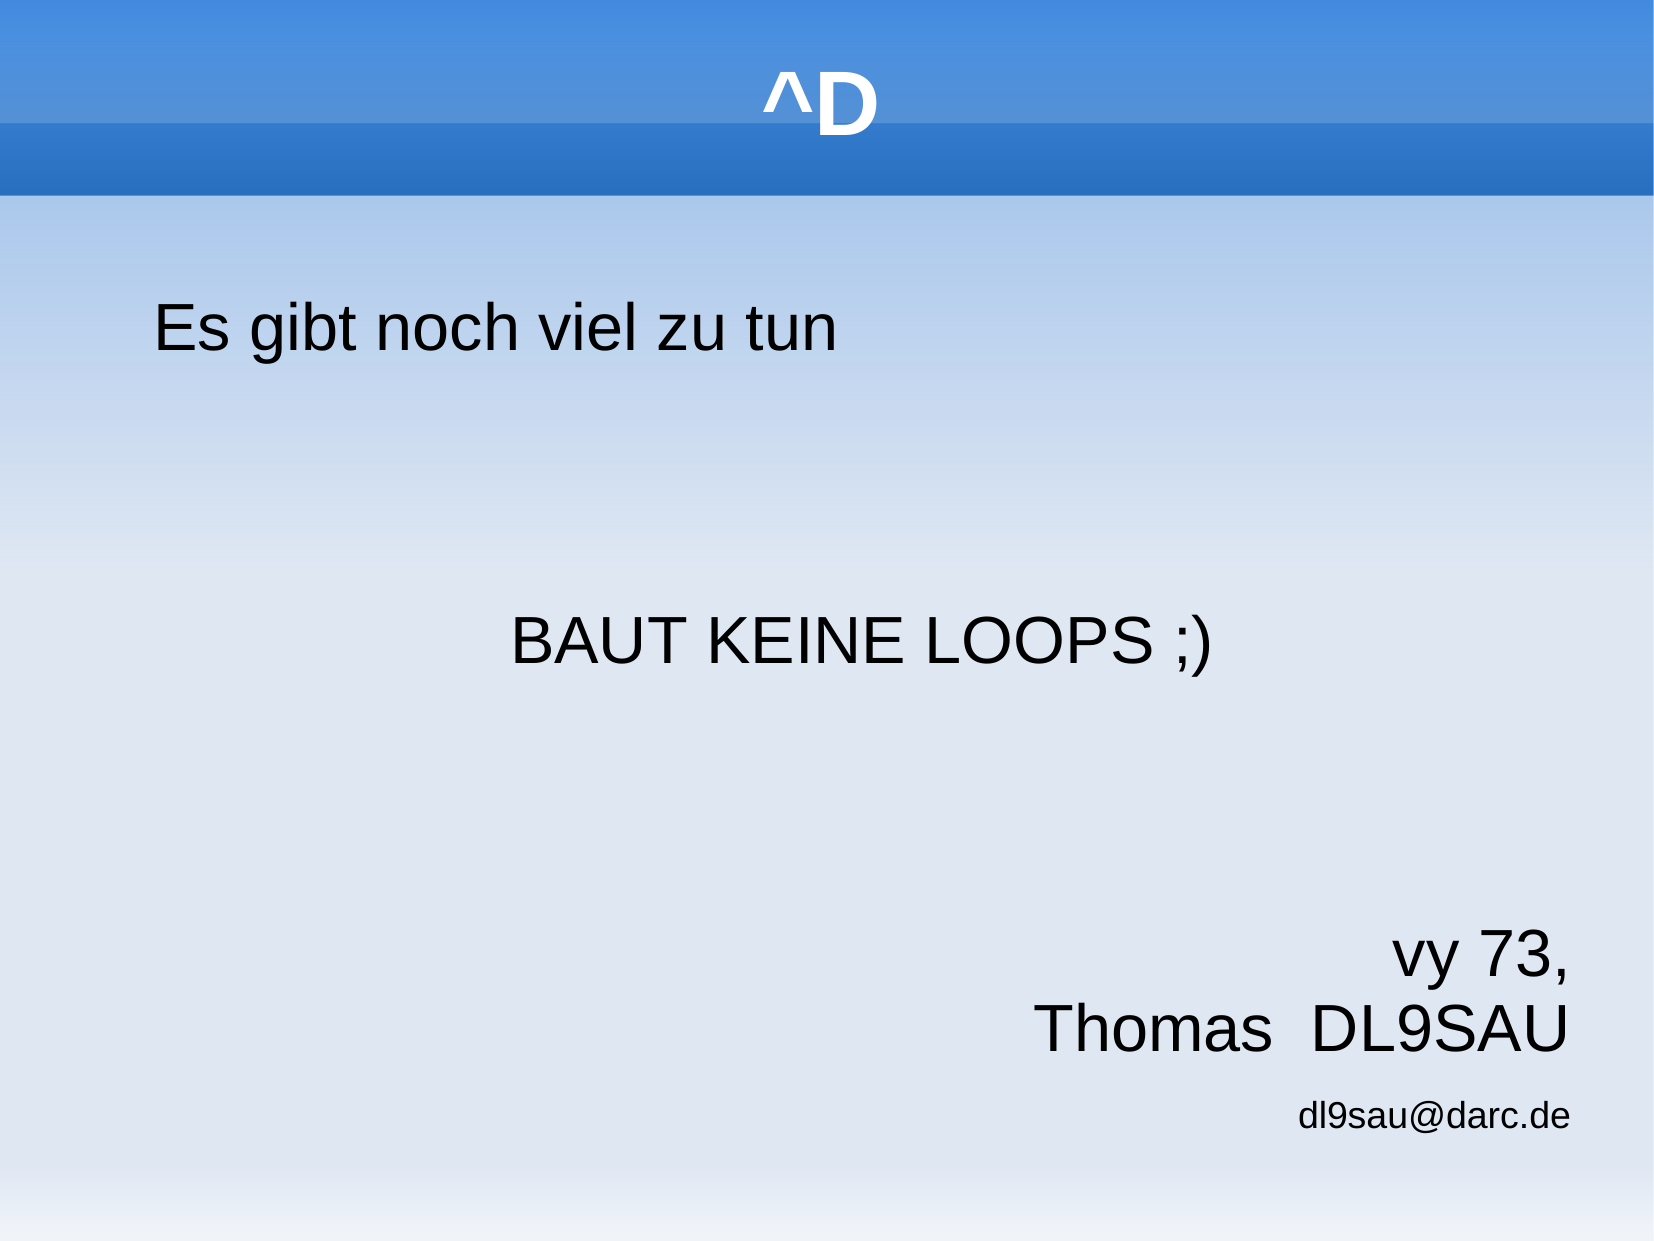

# ^D
Es gibt noch viel zu tun
BAUT KEINE LOOPS ;)
vy 73,
Thomas DL9SAU
dl9sau@darc.de